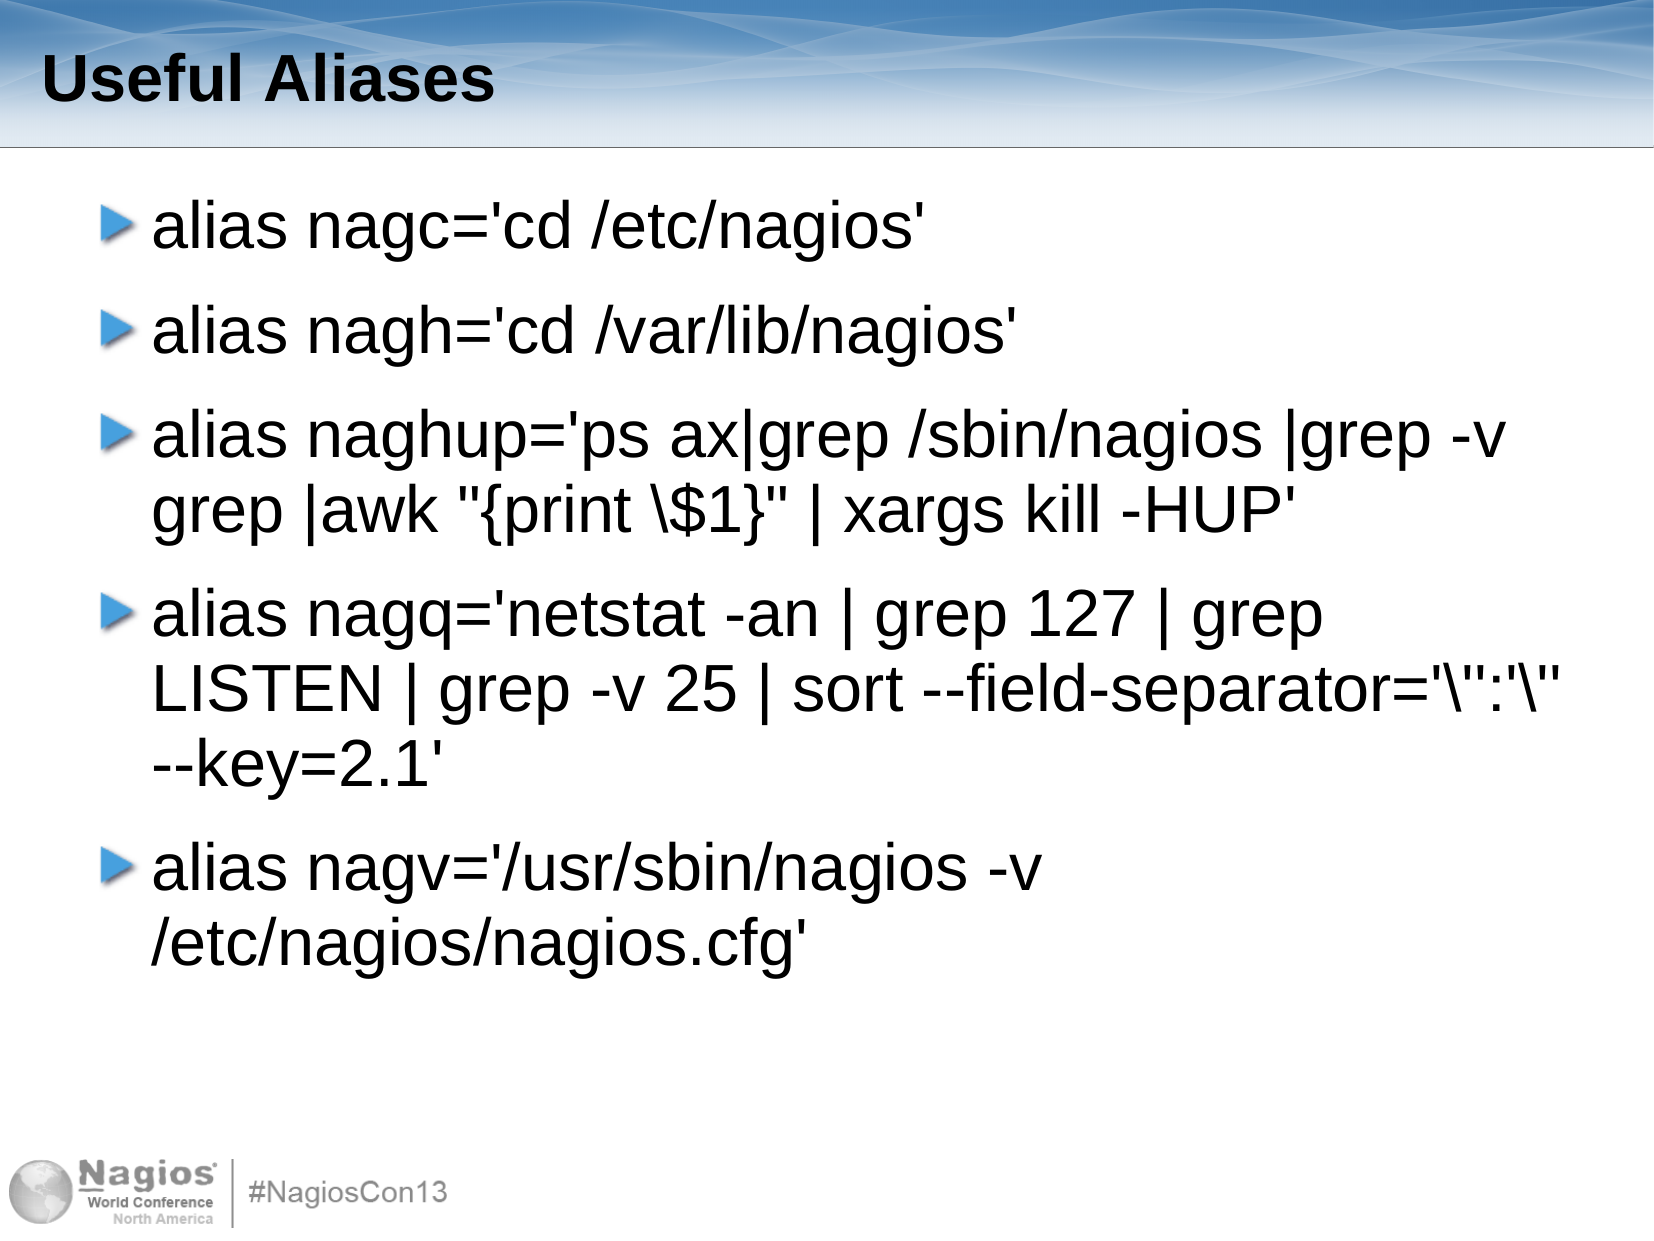

# Useful Aliases
alias nagc='cd /etc/nagios'
alias nagh='cd /var/lib/nagios'
alias naghup='ps ax|grep /sbin/nagios |grep -v grep |awk "{print \$1}" | xargs kill -HUP'
alias nagq='netstat -an | grep 127 | grep LISTEN | grep -v 25 | sort --field-separator='\'':'\'' --key=2.1'
alias nagv='/usr/sbin/nagios -v /etc/nagios/nagios.cfg'